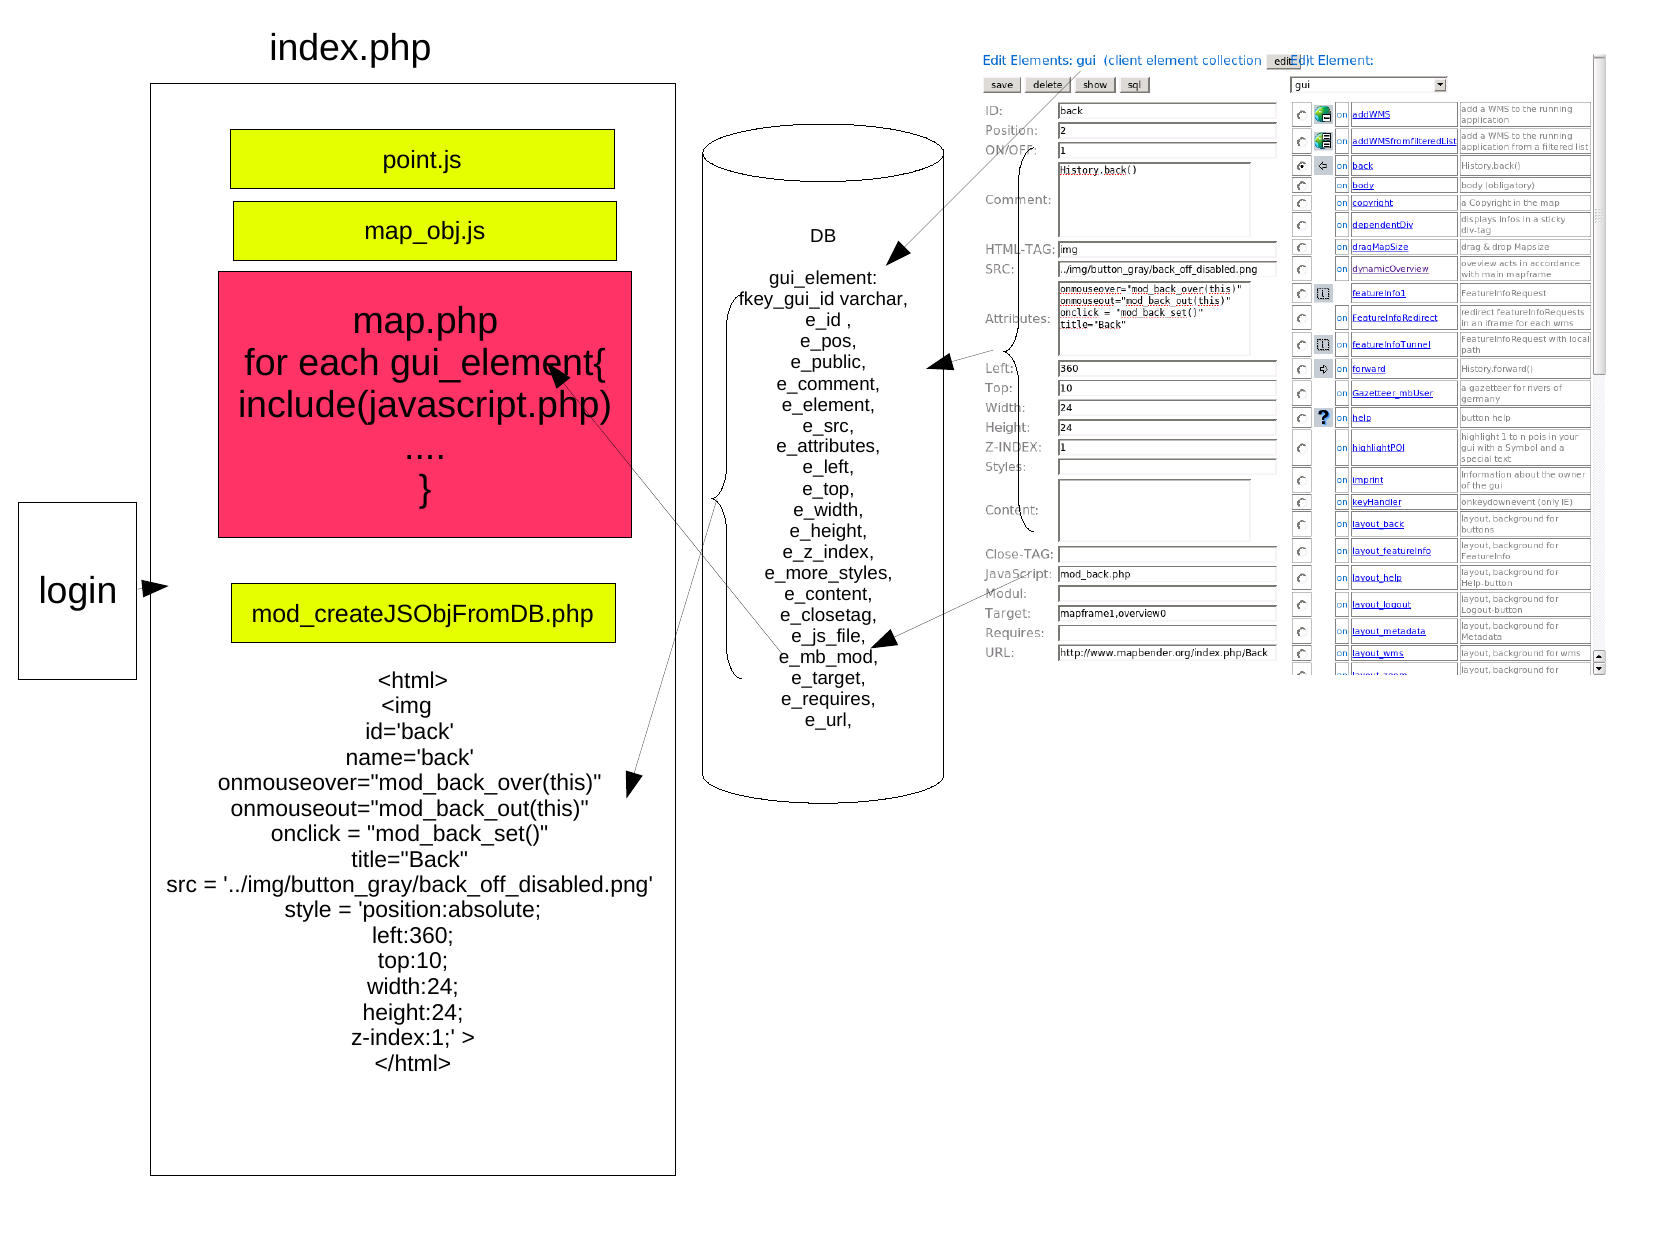

index.php
<html>
<img
id='back'
name='back'
onmouseover="mod_back_over(this)"
onmouseout="mod_back_out(this)"
onclick = "mod_back_set()"
title="Back"
src = '../img/button_gray/back_off_disabled.png'
style = 'position:absolute;
left:360;
top:10;
width:24;
height:24;
z-index:1;' >
</html>
map_obj.js
DB
gui_element:
fkey_gui_id varchar,
 e_id ,
 e_pos,
 e_public,
 e_comment,
 e_element,
 e_src,
 e_attributes,
 e_left,
 e_top,
 e_width,
 e_height,
 e_z_index,
 e_more_styles,
 e_content,
 e_closetag,
 e_js_file,
 e_mb_mod,
 e_target,
 e_requires,
 e_url,
point.js
map.php
for each gui_element{
include(javascript.php)
....
}
login
mod_createJSObjFromDB.php